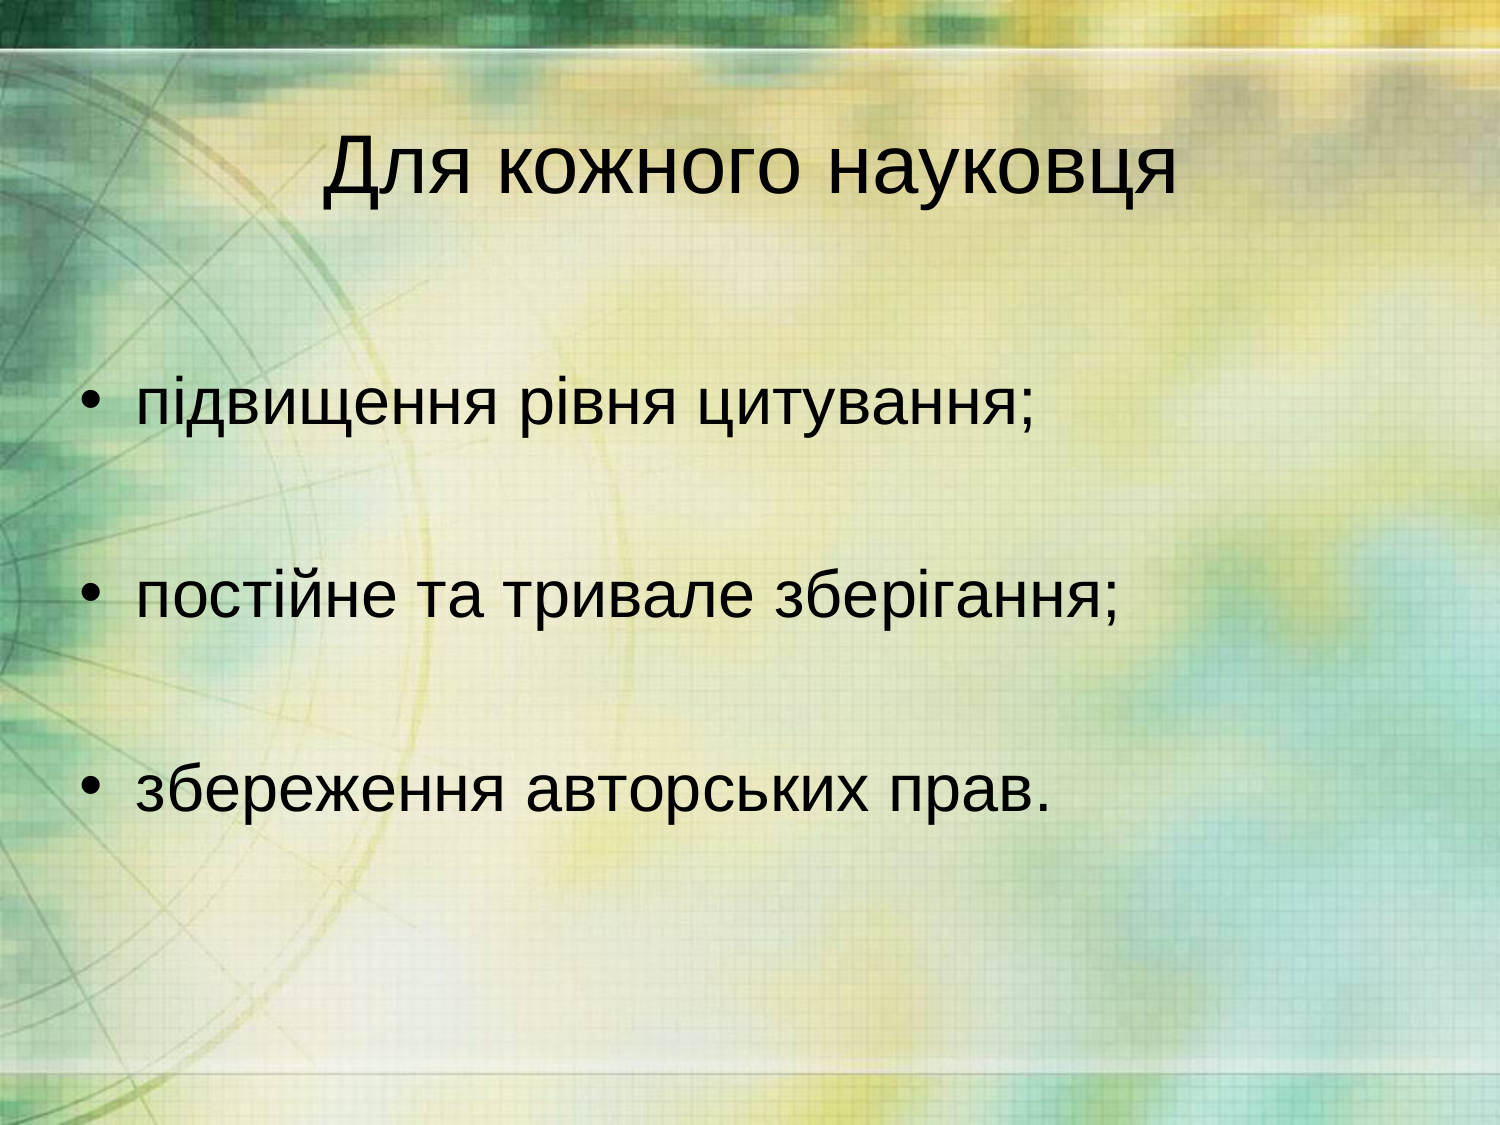

# Для кожного науковця
підвищення рівня цитування;
постійне та тривале зберігання;
збереження авторських прав.